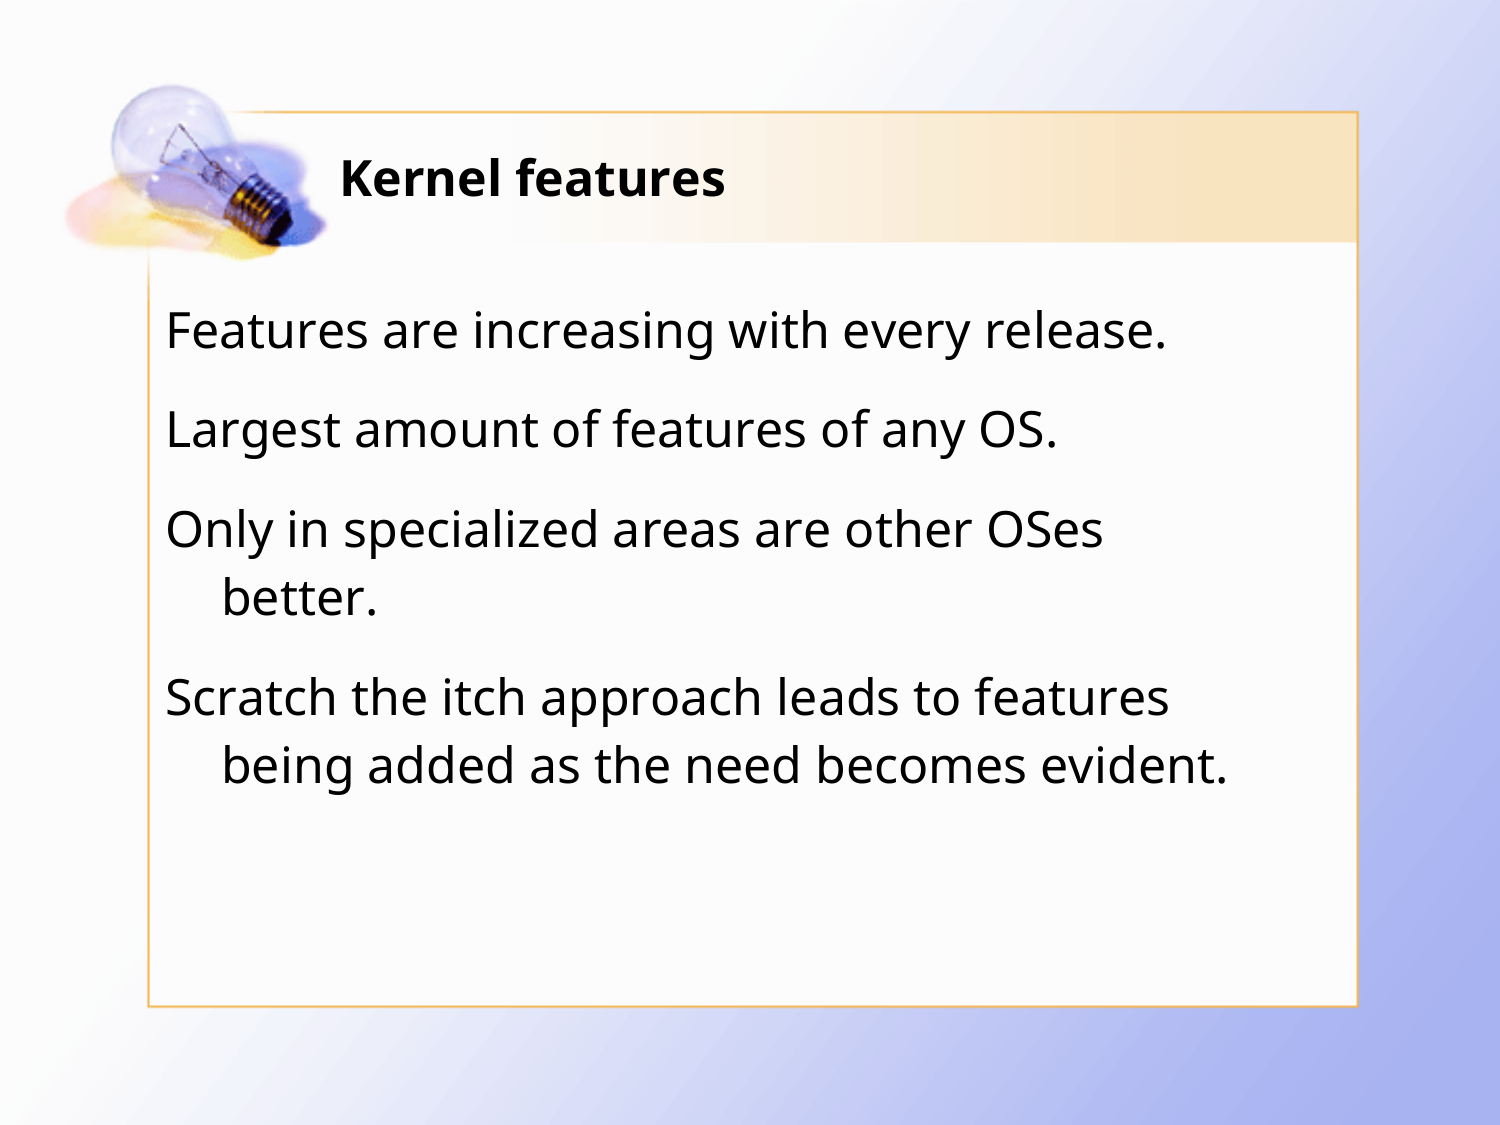

# Kernel features
Features are increasing with every release.
Largest amount of features of any OS.
Only in specialized areas are other OSes better.
Scratch the itch approach leads to features being added as the need becomes evident.